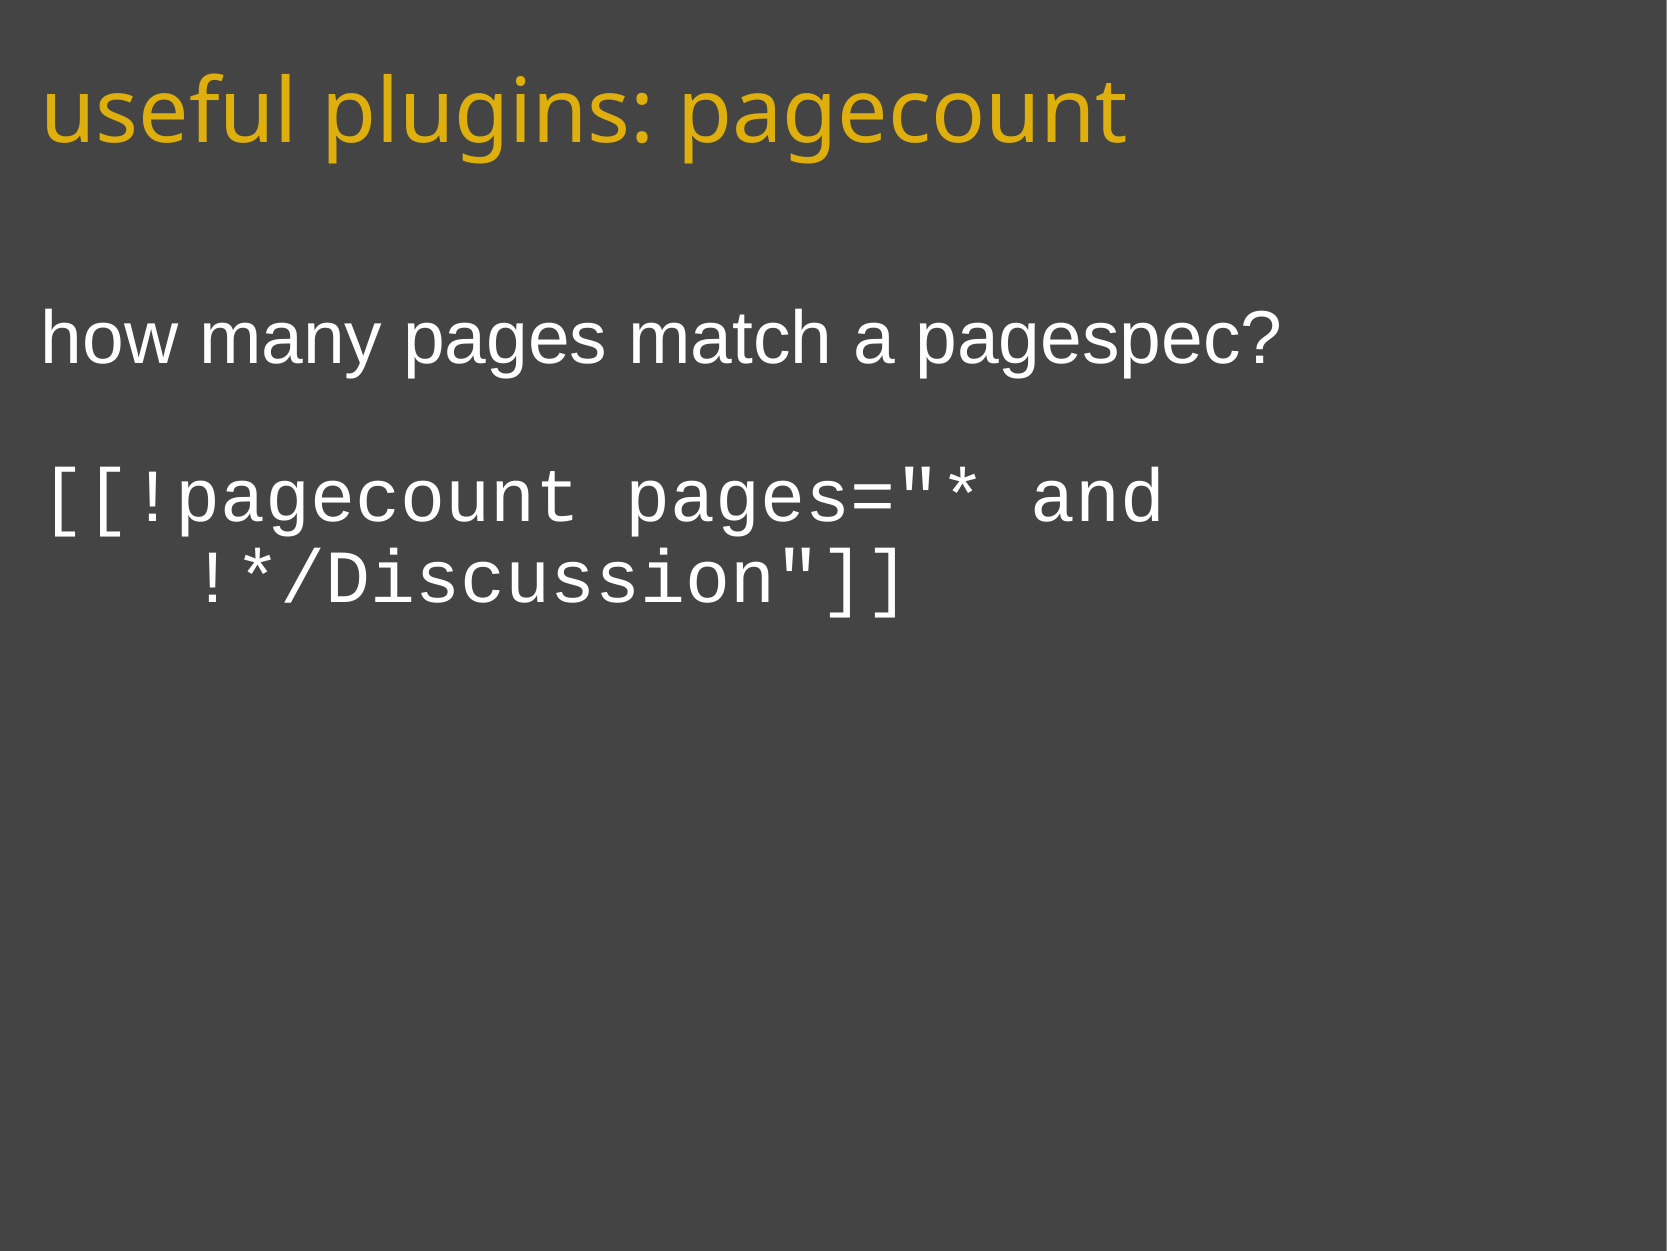

# useful plugins: pagecount
how many pages match a pagespec?
[[!pagecount pages="* and
	!*/Discussion"]]